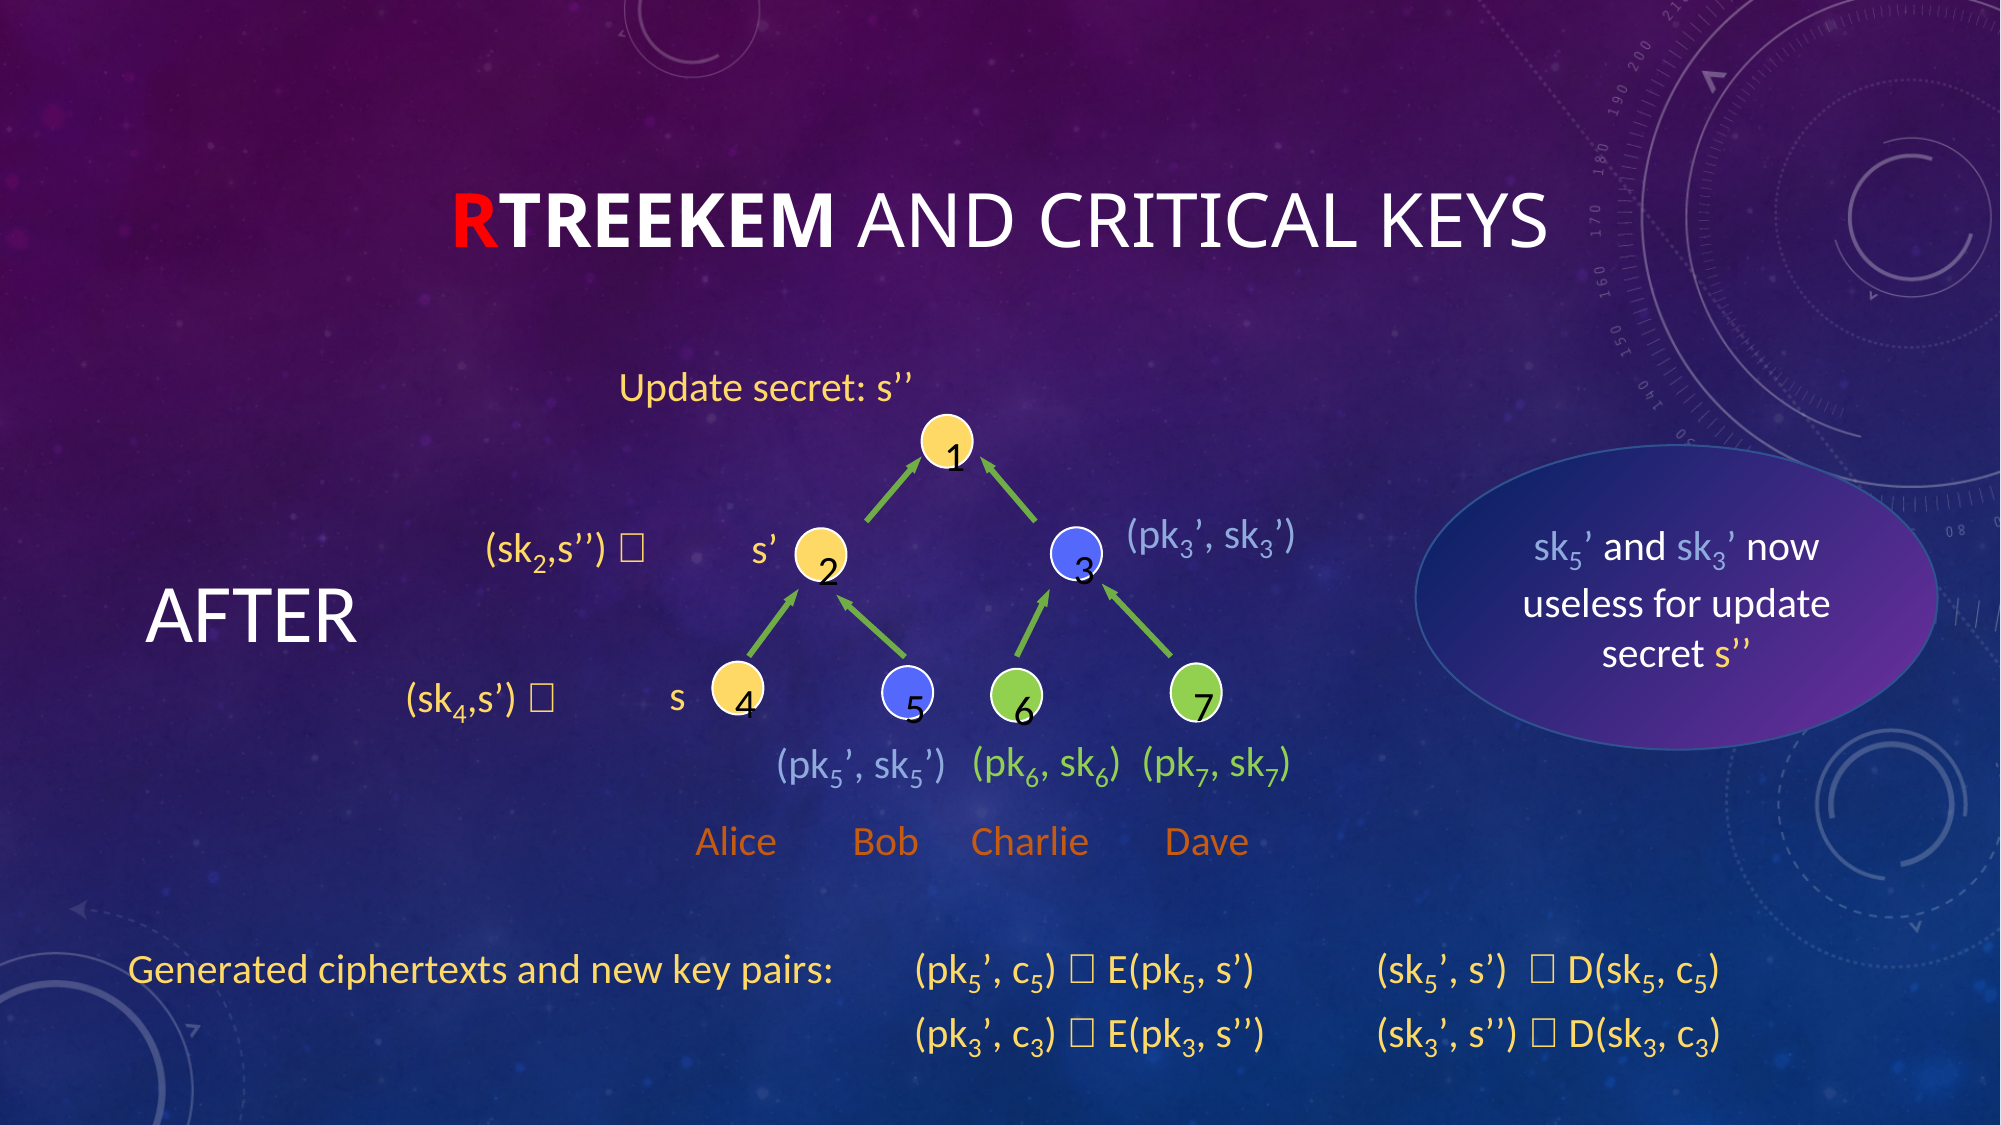

# RTreeKem and Critical Keys
Update secret: s’’
1
sk5’ and sk3’ now useless for update secret s’’
(pk3’, sk3’)
(sk2,s’’) 
s’
3
2
AFTER
s
4
(sk4,s’) 
7
5
6
(pk6, sk6)
(pk7, sk7)
(pk5’, sk5’)
Alice
Bob
Charlie
Dave
Generated ciphertexts and new key pairs:
(pk5’, c5)  E(pk5, s’)
(sk5’, s’)  D(sk5, c5)
(pk3’, c3)  E(pk3, s’’)
(sk3’, s’’)  D(sk3, c3)